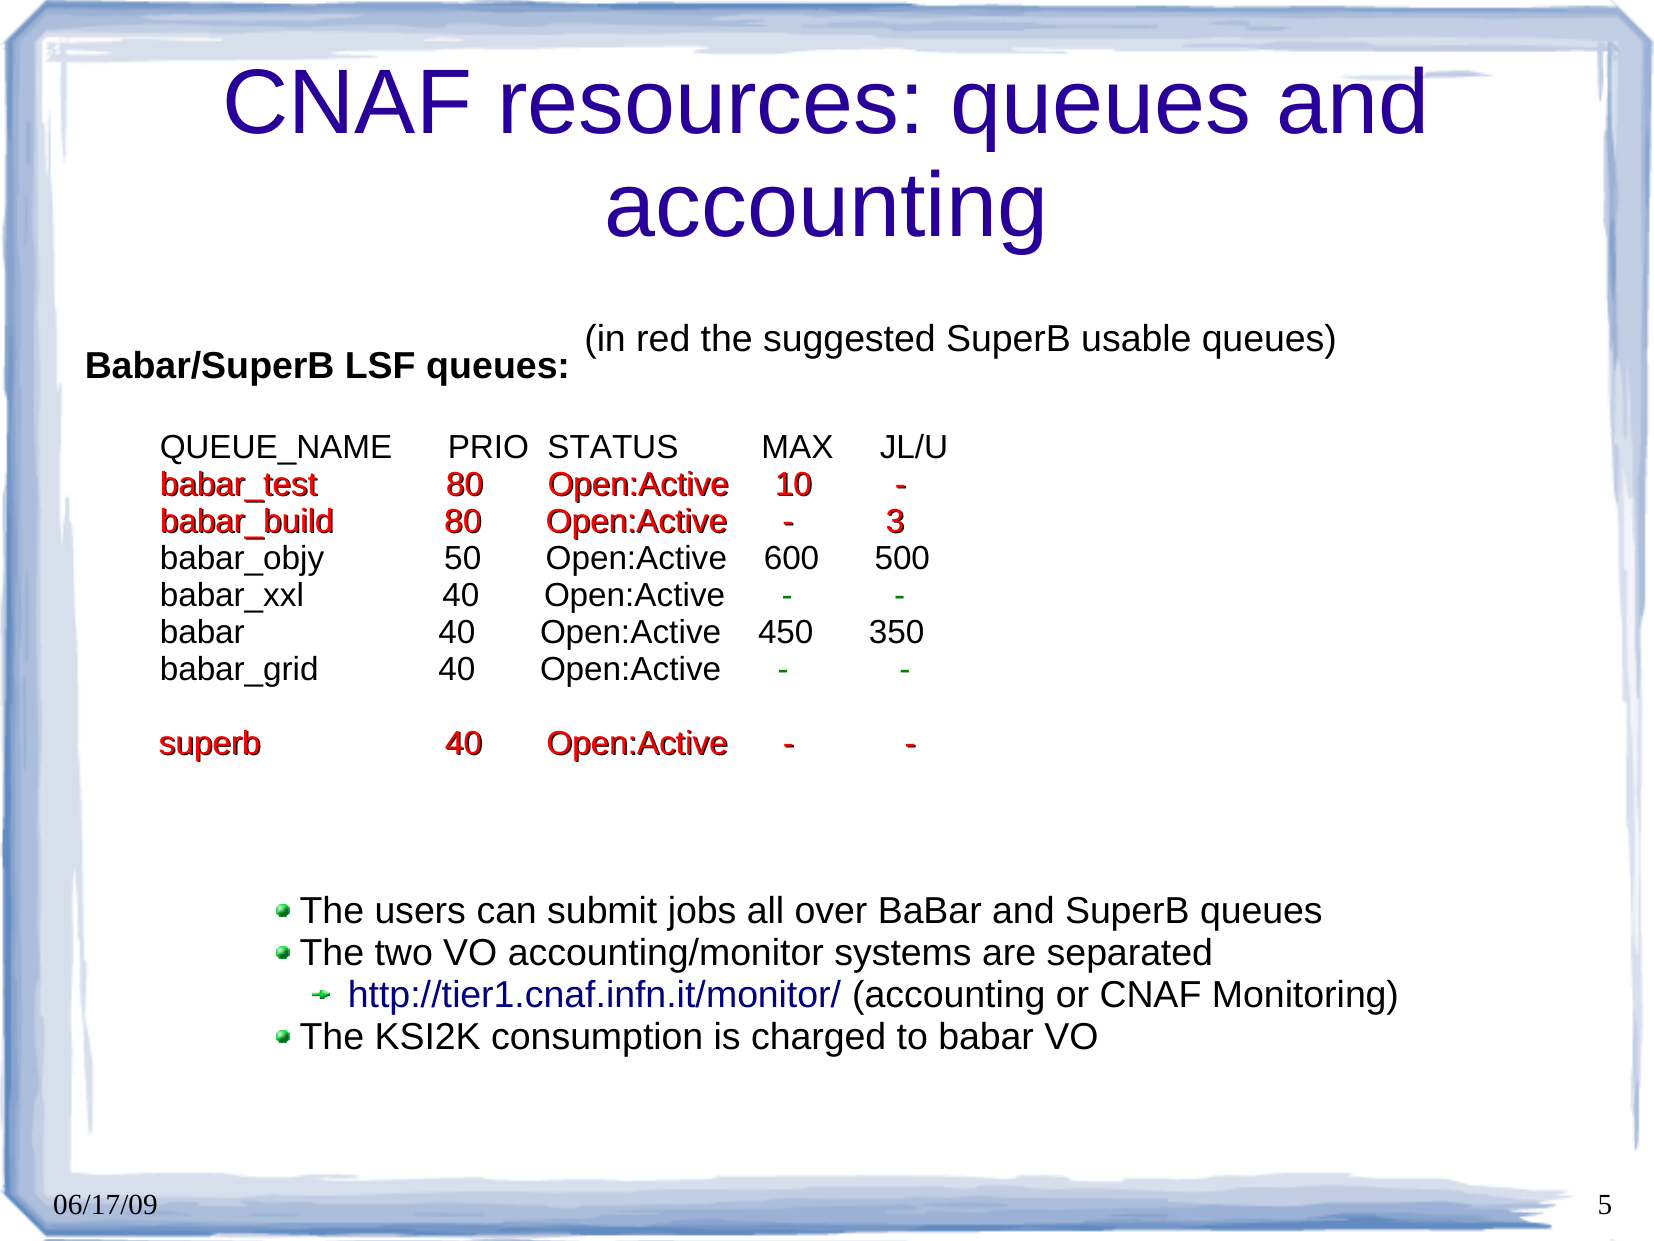

# CNAF resources: queues and accounting
Babar/SuperB LSF queues:
	QUEUE_NAME PRIO STATUS MAX JL/U
	babar_test 80 Open:Active 10 -
	babar_build 80 Open:Active - 3
	babar_objy 50 Open:Active 600 500
	babar_xxl 40 Open:Active - -
	babar 40 Open:Active 450 350
	babar_grid 40 Open:Active - -
 superb 40 Open:Active - -
(in red the suggested SuperB usable queues)
 The users can submit jobs all over BaBar and SuperB queues
 The two VO accounting/monitor systems are separated
http://tier1.cnaf.infn.it/monitor/ (accounting or CNAF Monitoring)
 The KSI2K consumption is charged to babar VO
06/17/09
5